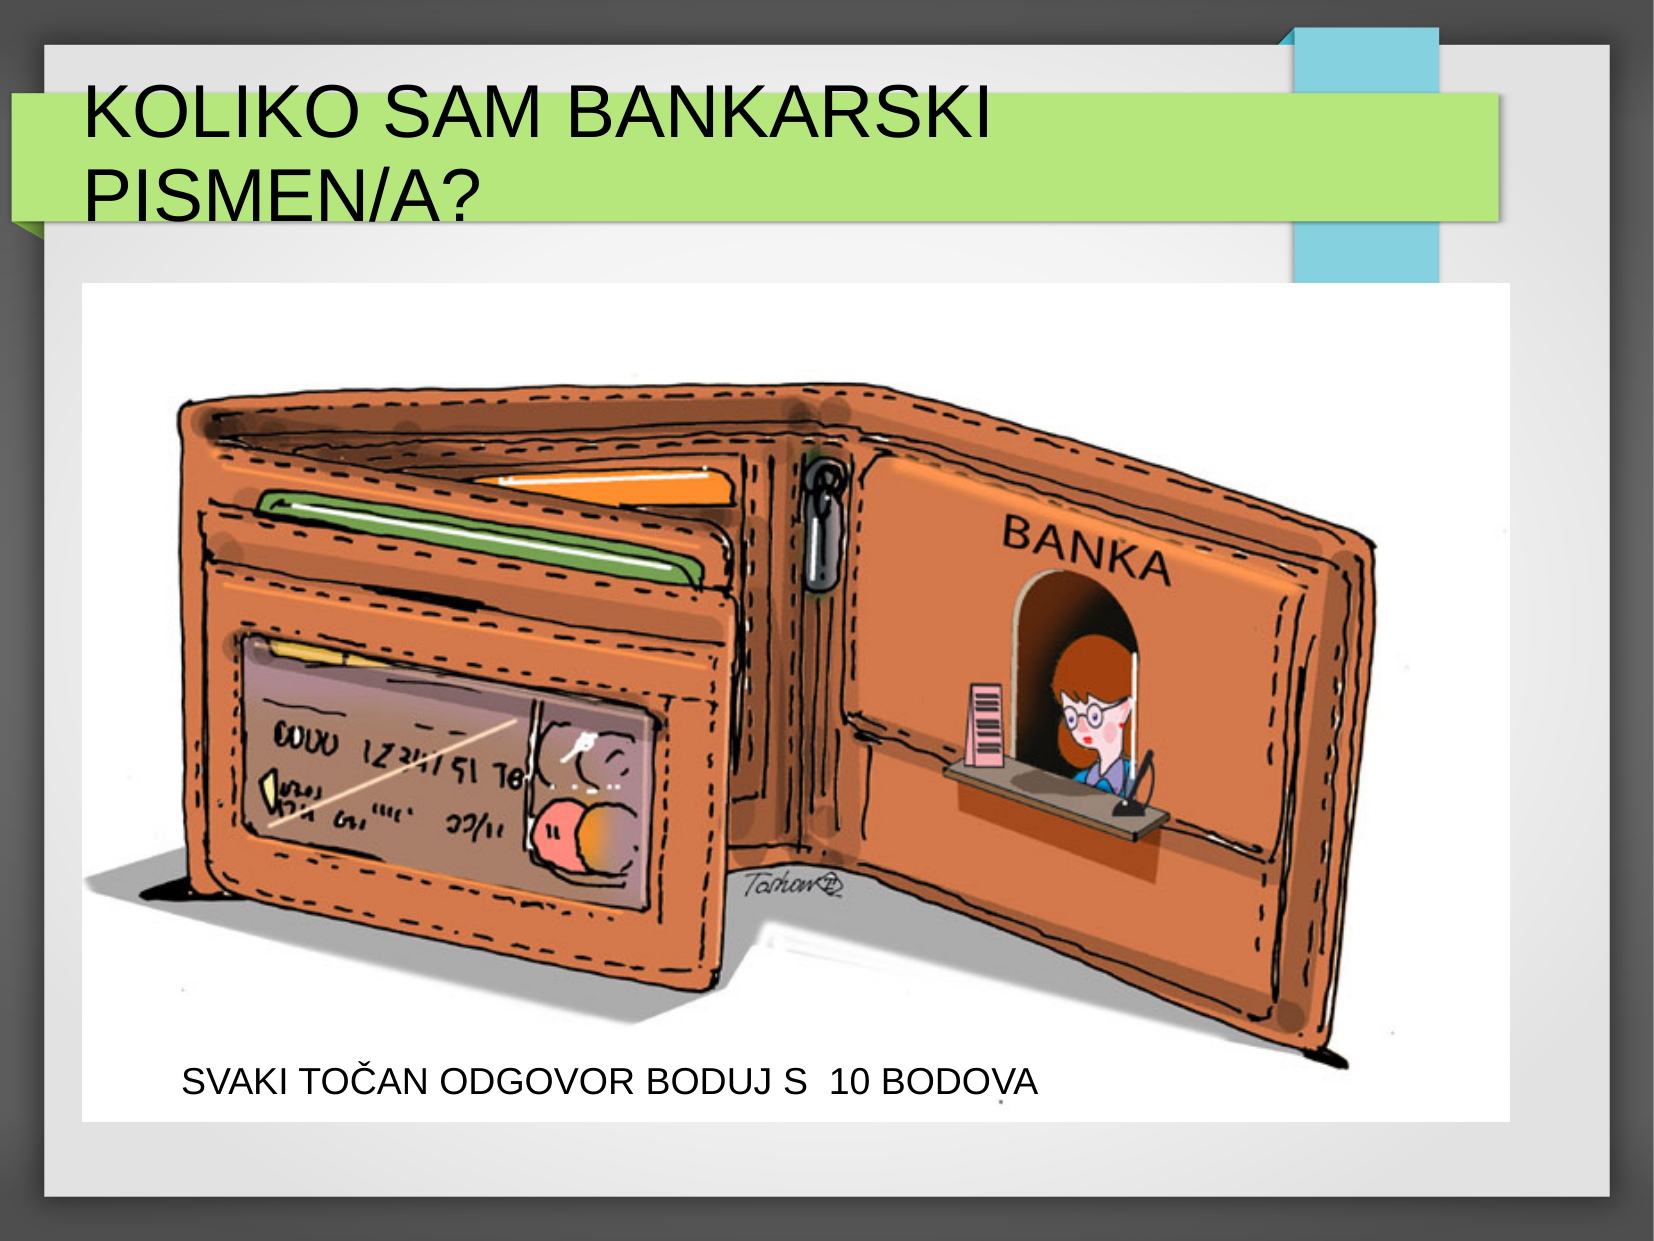

# KOLIKO SAM BANKARSKI PISMEN/A?
SVAKI TOČAN ODGOVOR BODUJ S 10 BODOVA